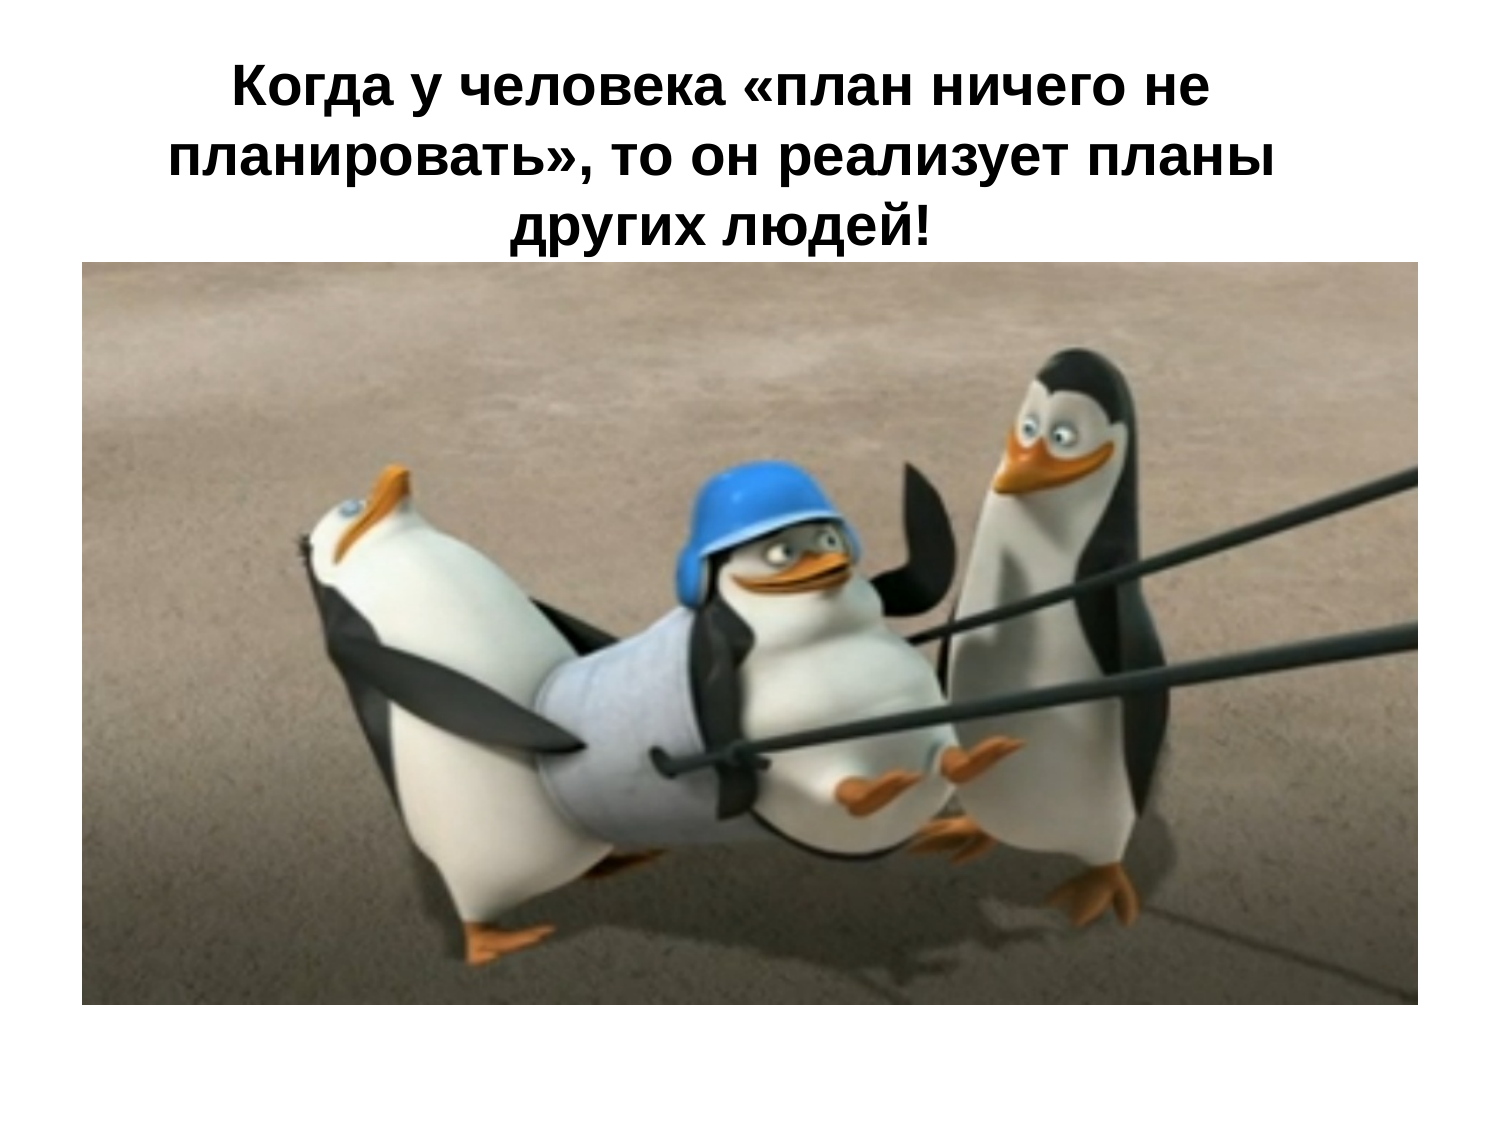

# Когда у человека «план ничего не планировать», то он реализует планы других людей!